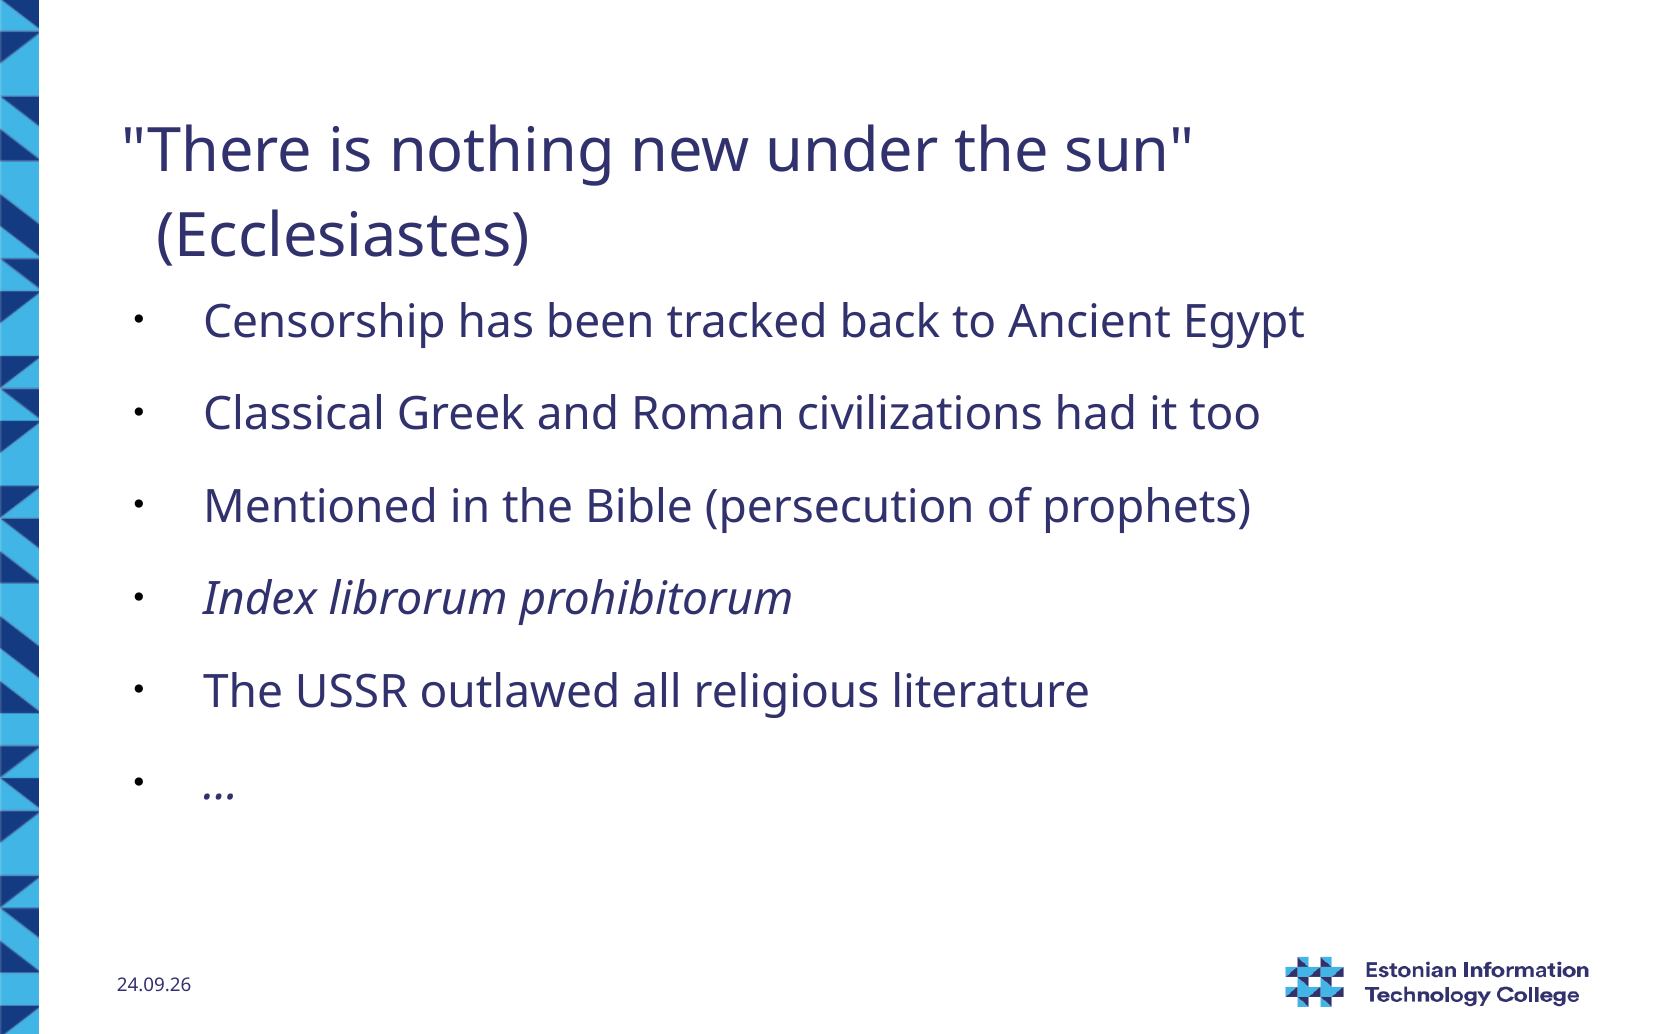

# "There is nothing new under the sun" (Ecclesiastes)
Censorship has been tracked back to Ancient Egypt
Classical Greek and Roman civilizations had it too
Mentioned in the Bible (persecution of prophets)
Index librorum prohibitorum
The USSR outlawed all religious literature
...